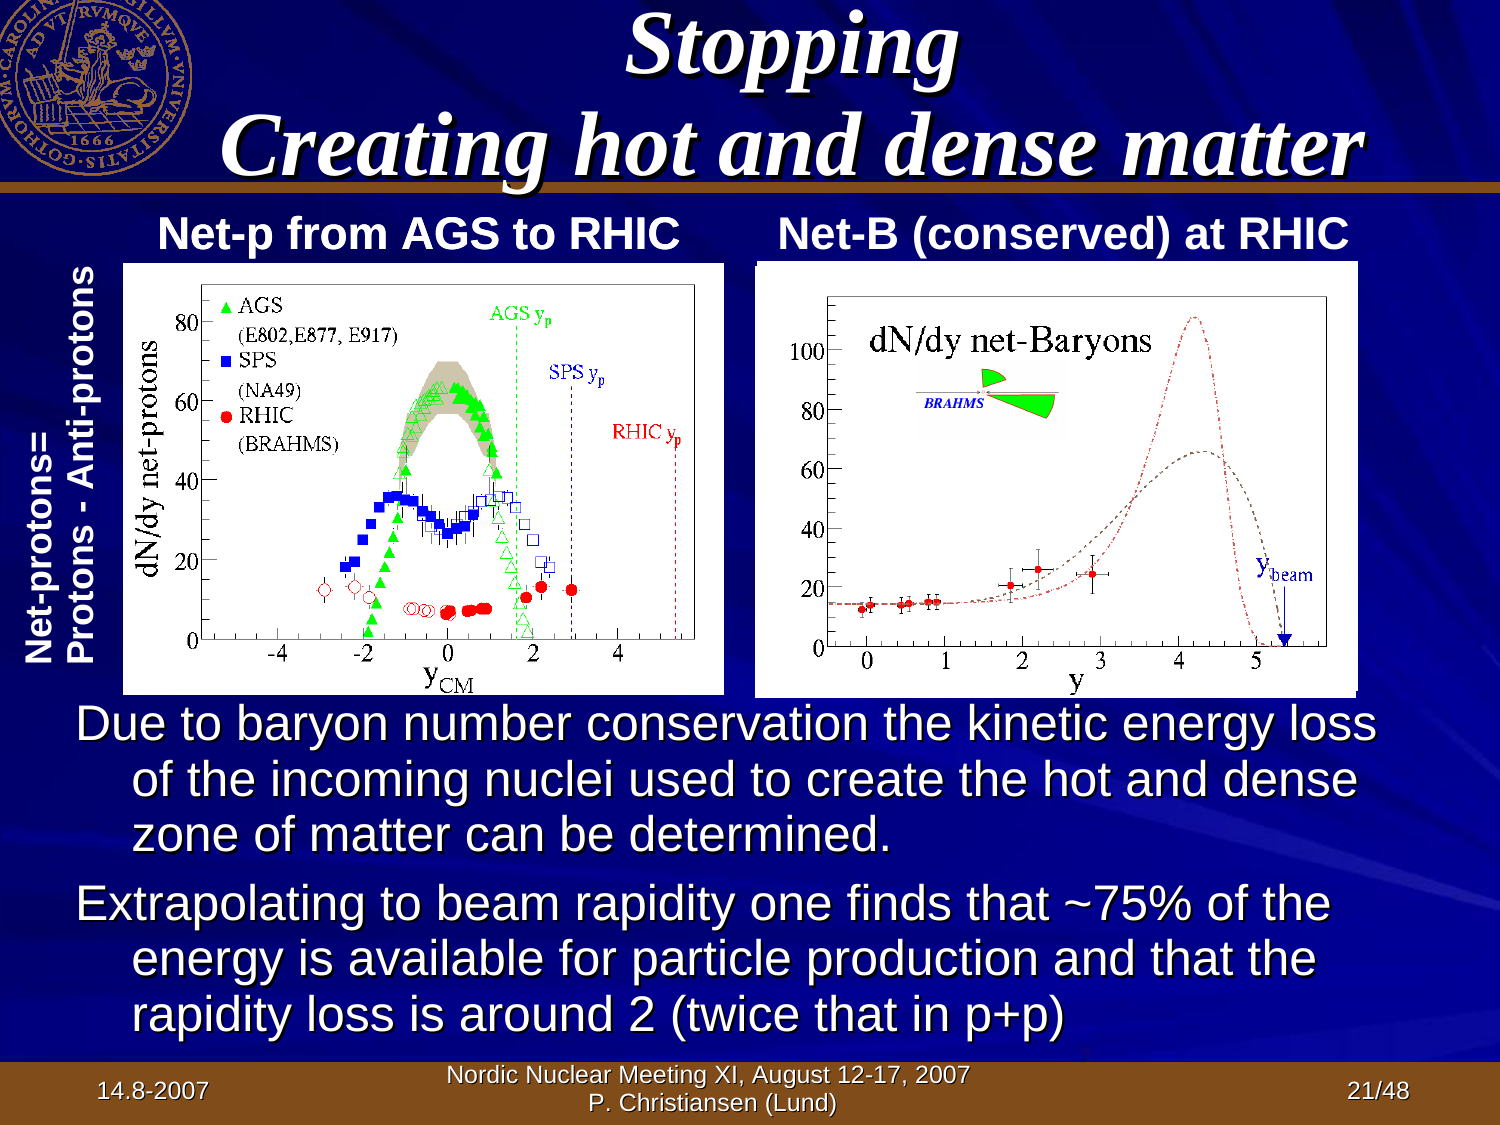

# Stopping Creating hot and dense matter
Net-B (conserved) at RHIC
Net-p from AGS to RHIC
Net-p from AGS to RHIC
Net-protons=
Protons - Anti-protons
Due to baryon number conservation the kinetic energy loss of the incoming nuclei used to create the hot and dense zone of matter can be determined.
Extrapolating to beam rapidity one finds that ~75% of the energy is available for particle production and that the rapidity loss is around 2 (twice that in p+p)
21